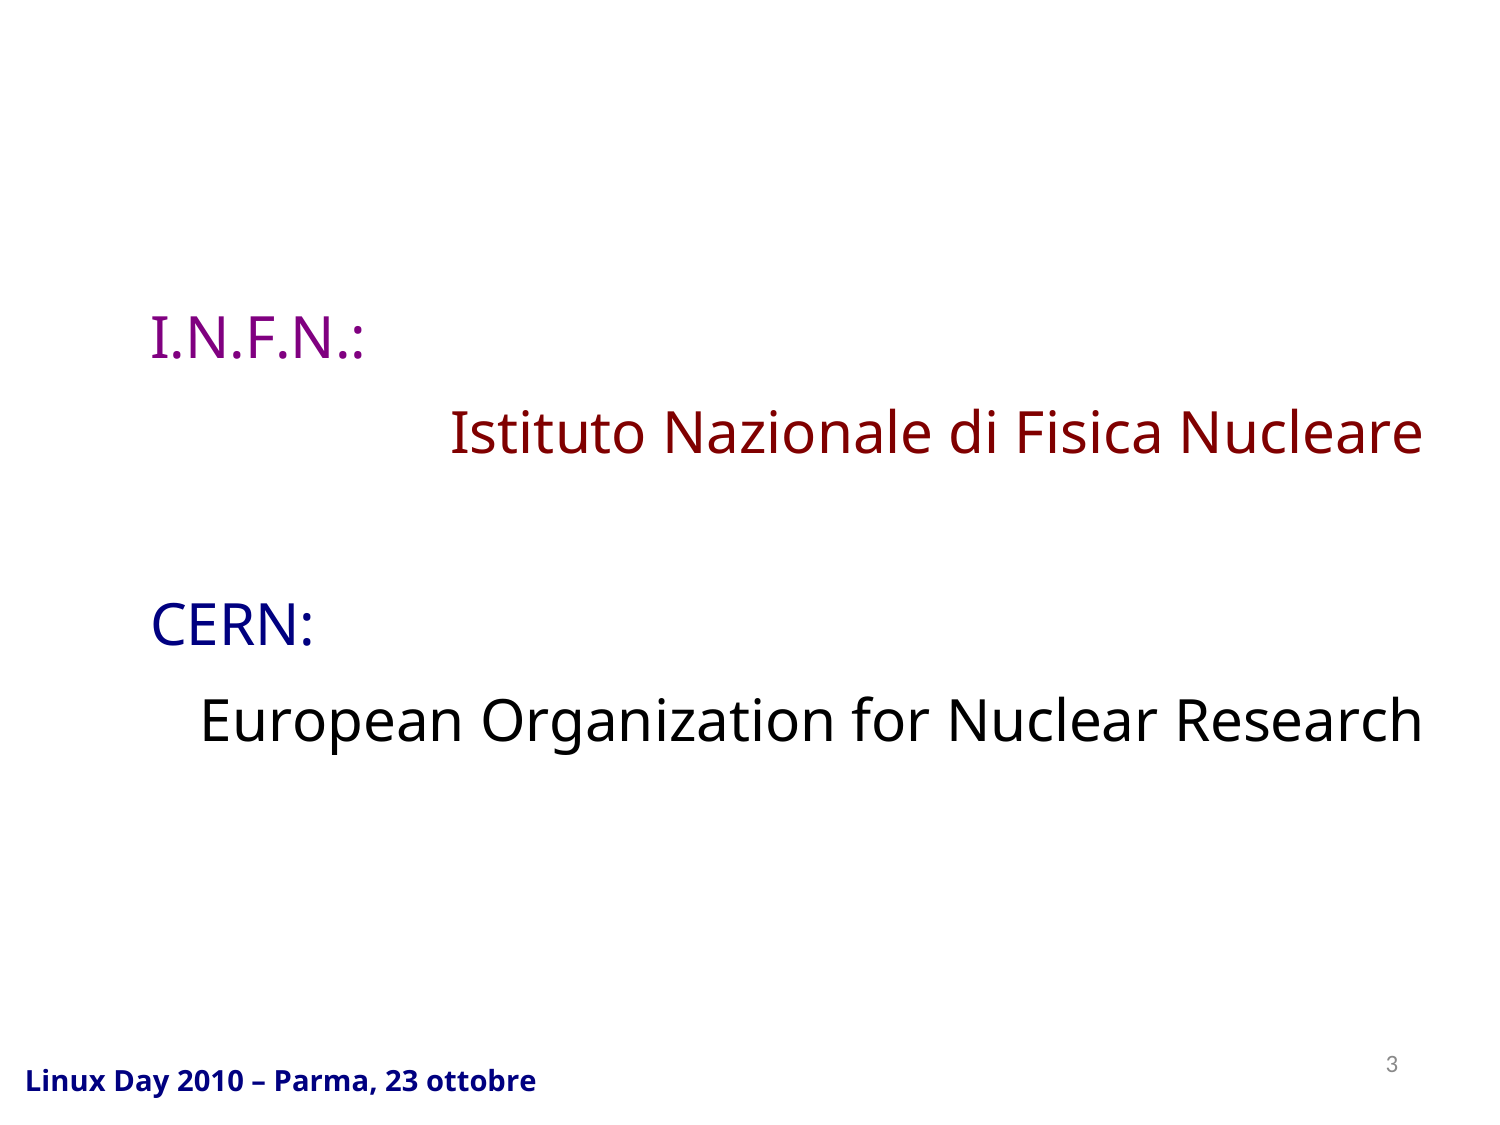

# I.N.F.N.:
Istituto Nazionale di Fisica Nucleare
CERN:
European Organization for Nuclear Research
3